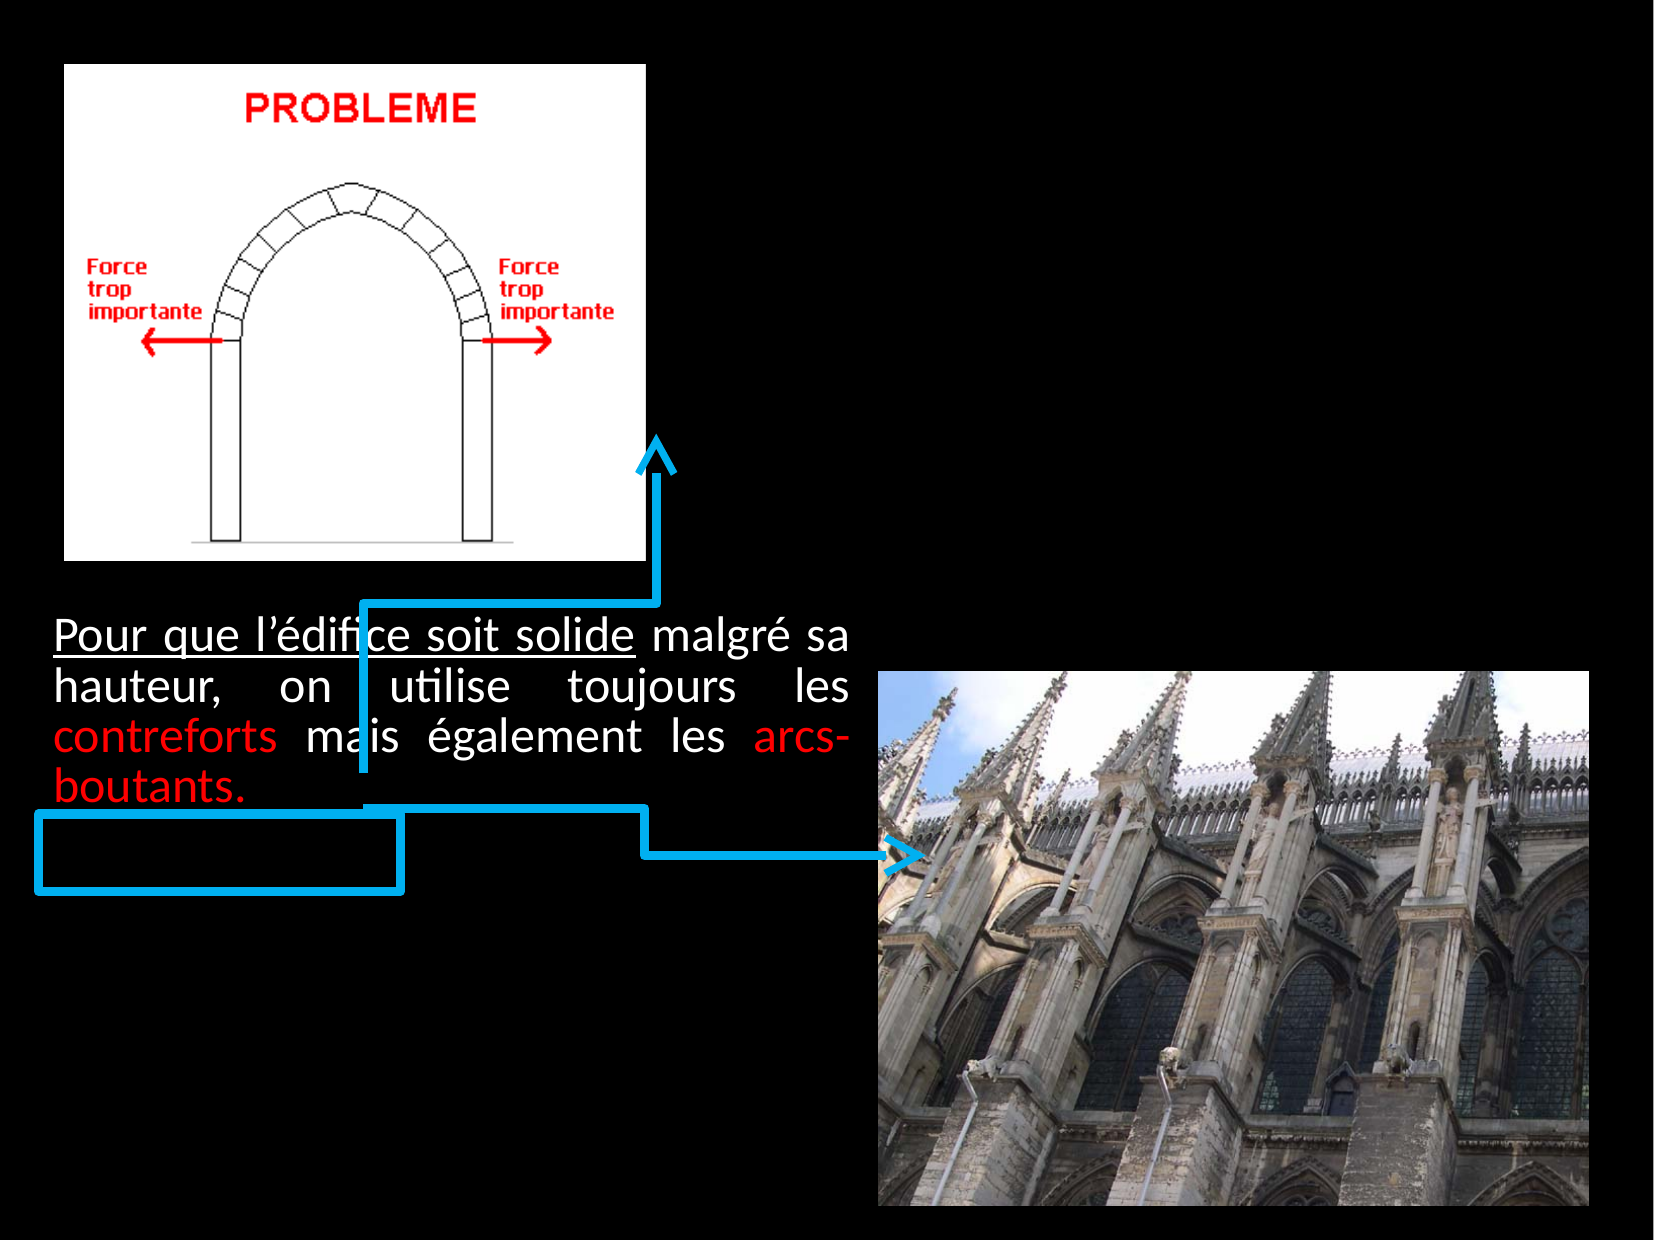

Pour que l’édifice soit solide malgré sa hauteur, on utilise toujours les contreforts mais également les arcs-boutants.